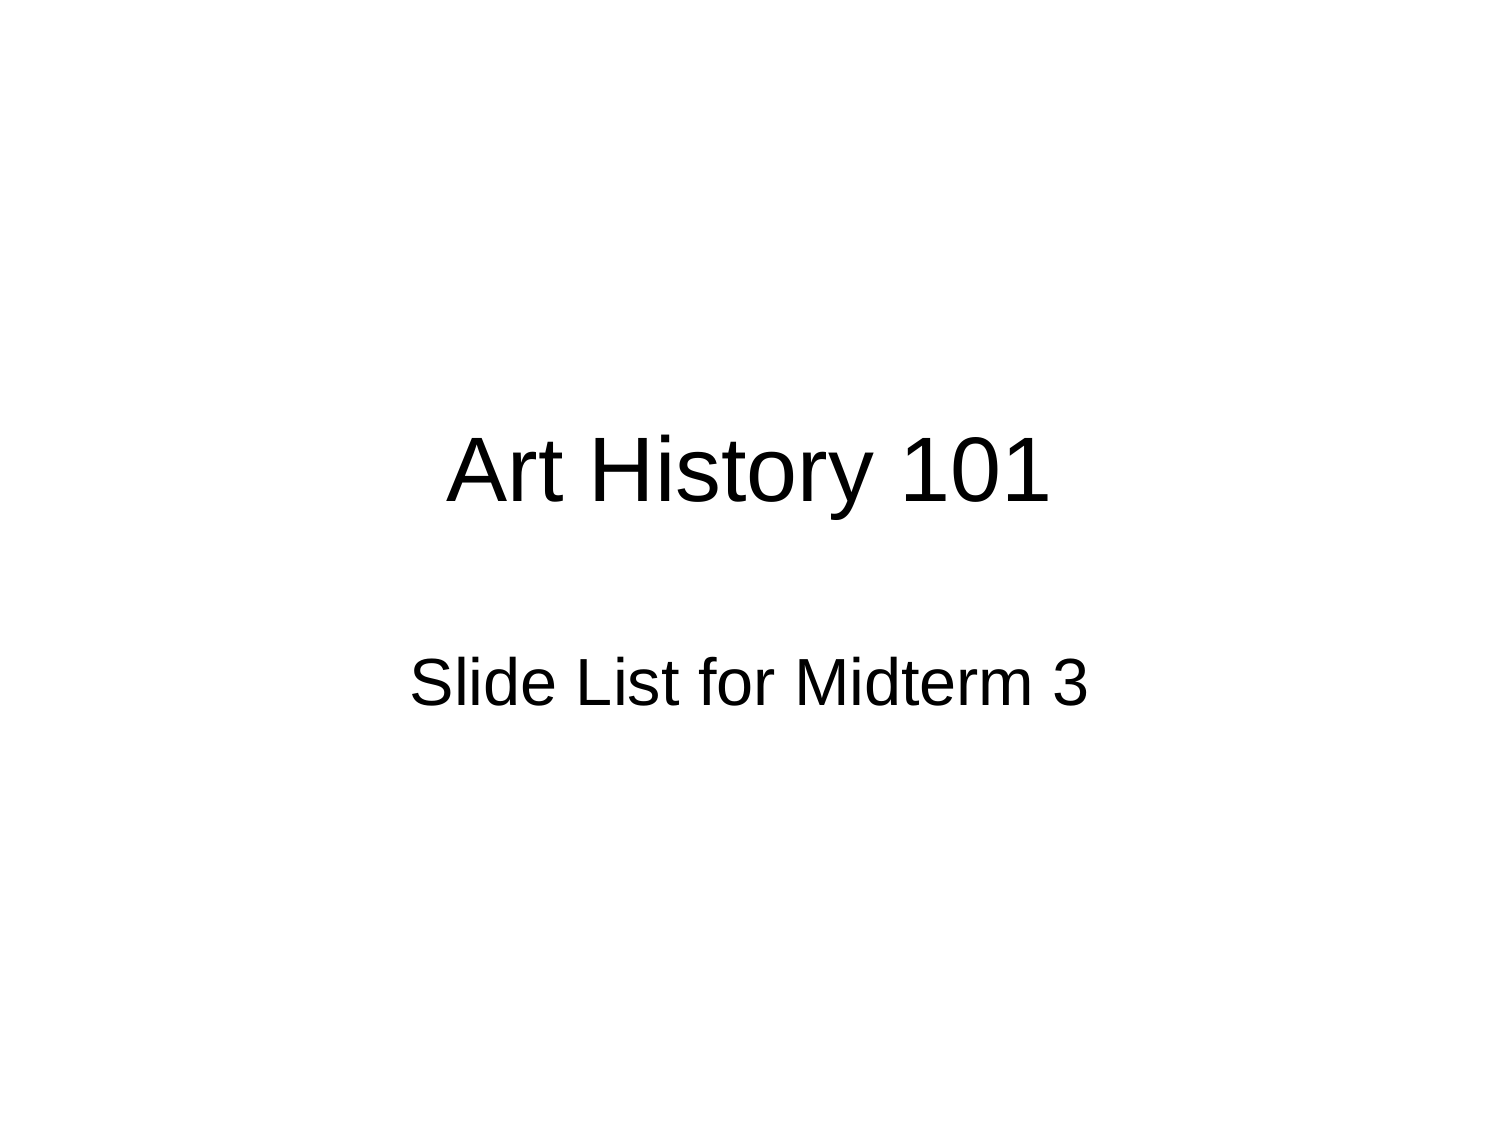

# Art History 101
Slide List for Midterm 3